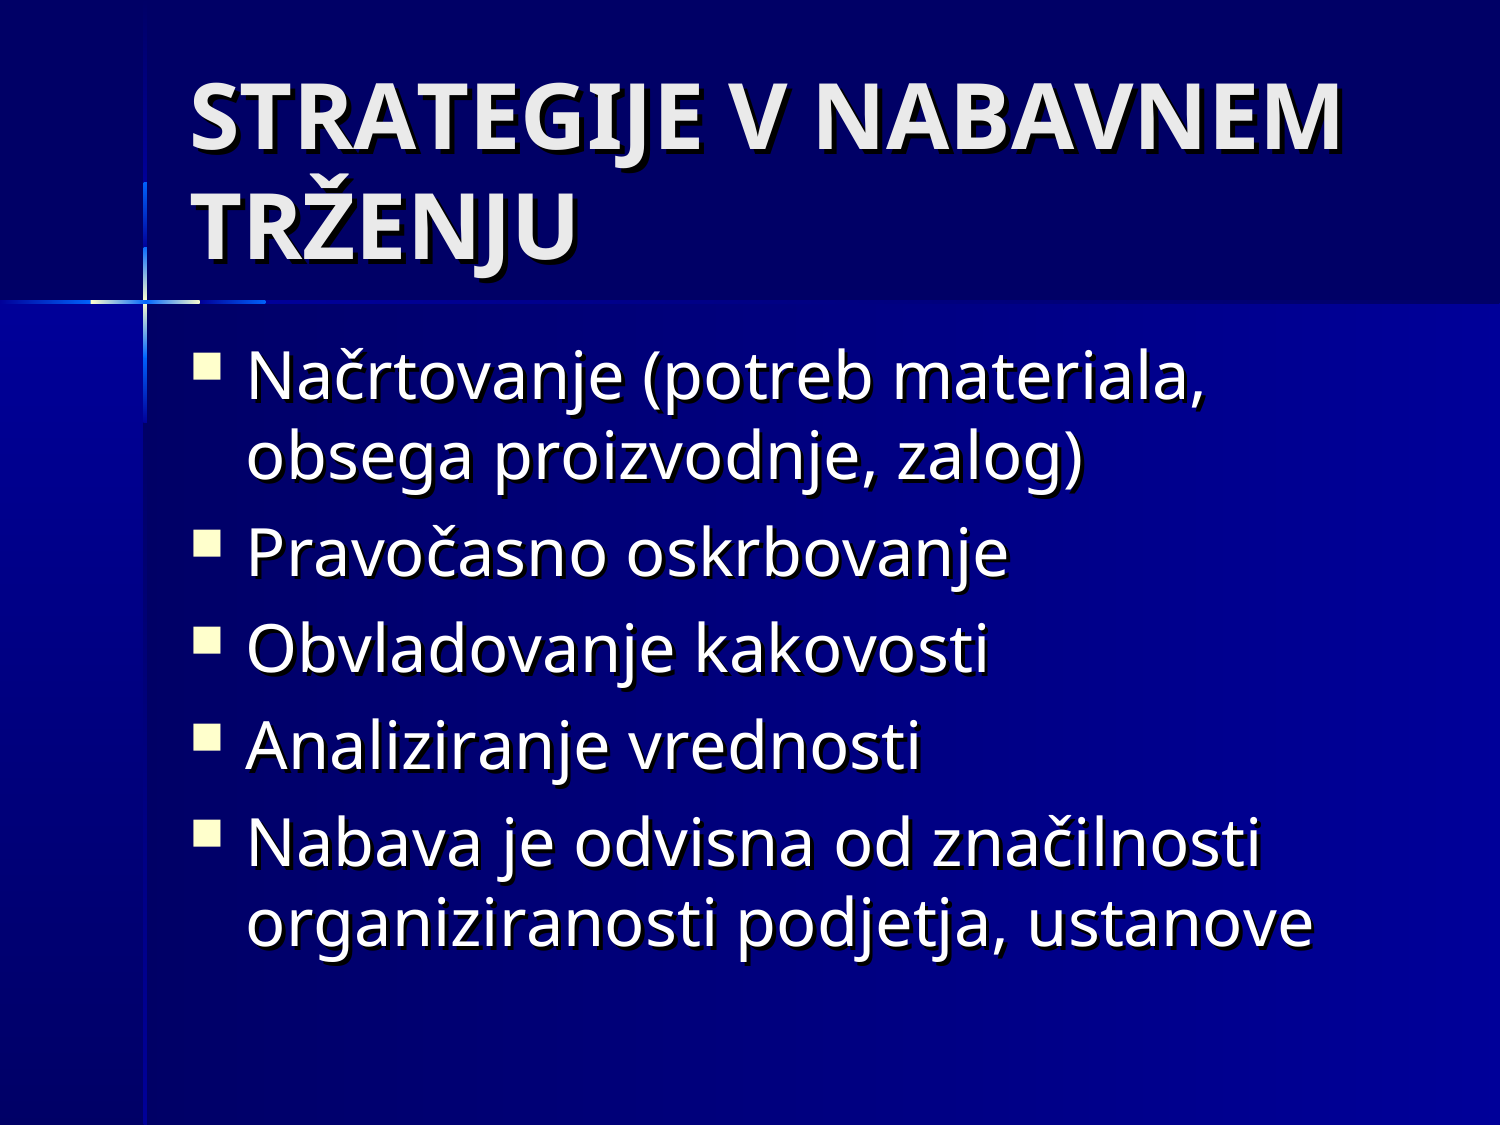

# STRATEGIJE V NABAVNEM TRŽENJU
Načrtovanje (potreb materiala, obsega proizvodnje, zalog)
Pravočasno oskrbovanje
Obvladovanje kakovosti
Analiziranje vrednosti
Nabava je odvisna od značilnosti organiziranosti podjetja, ustanove